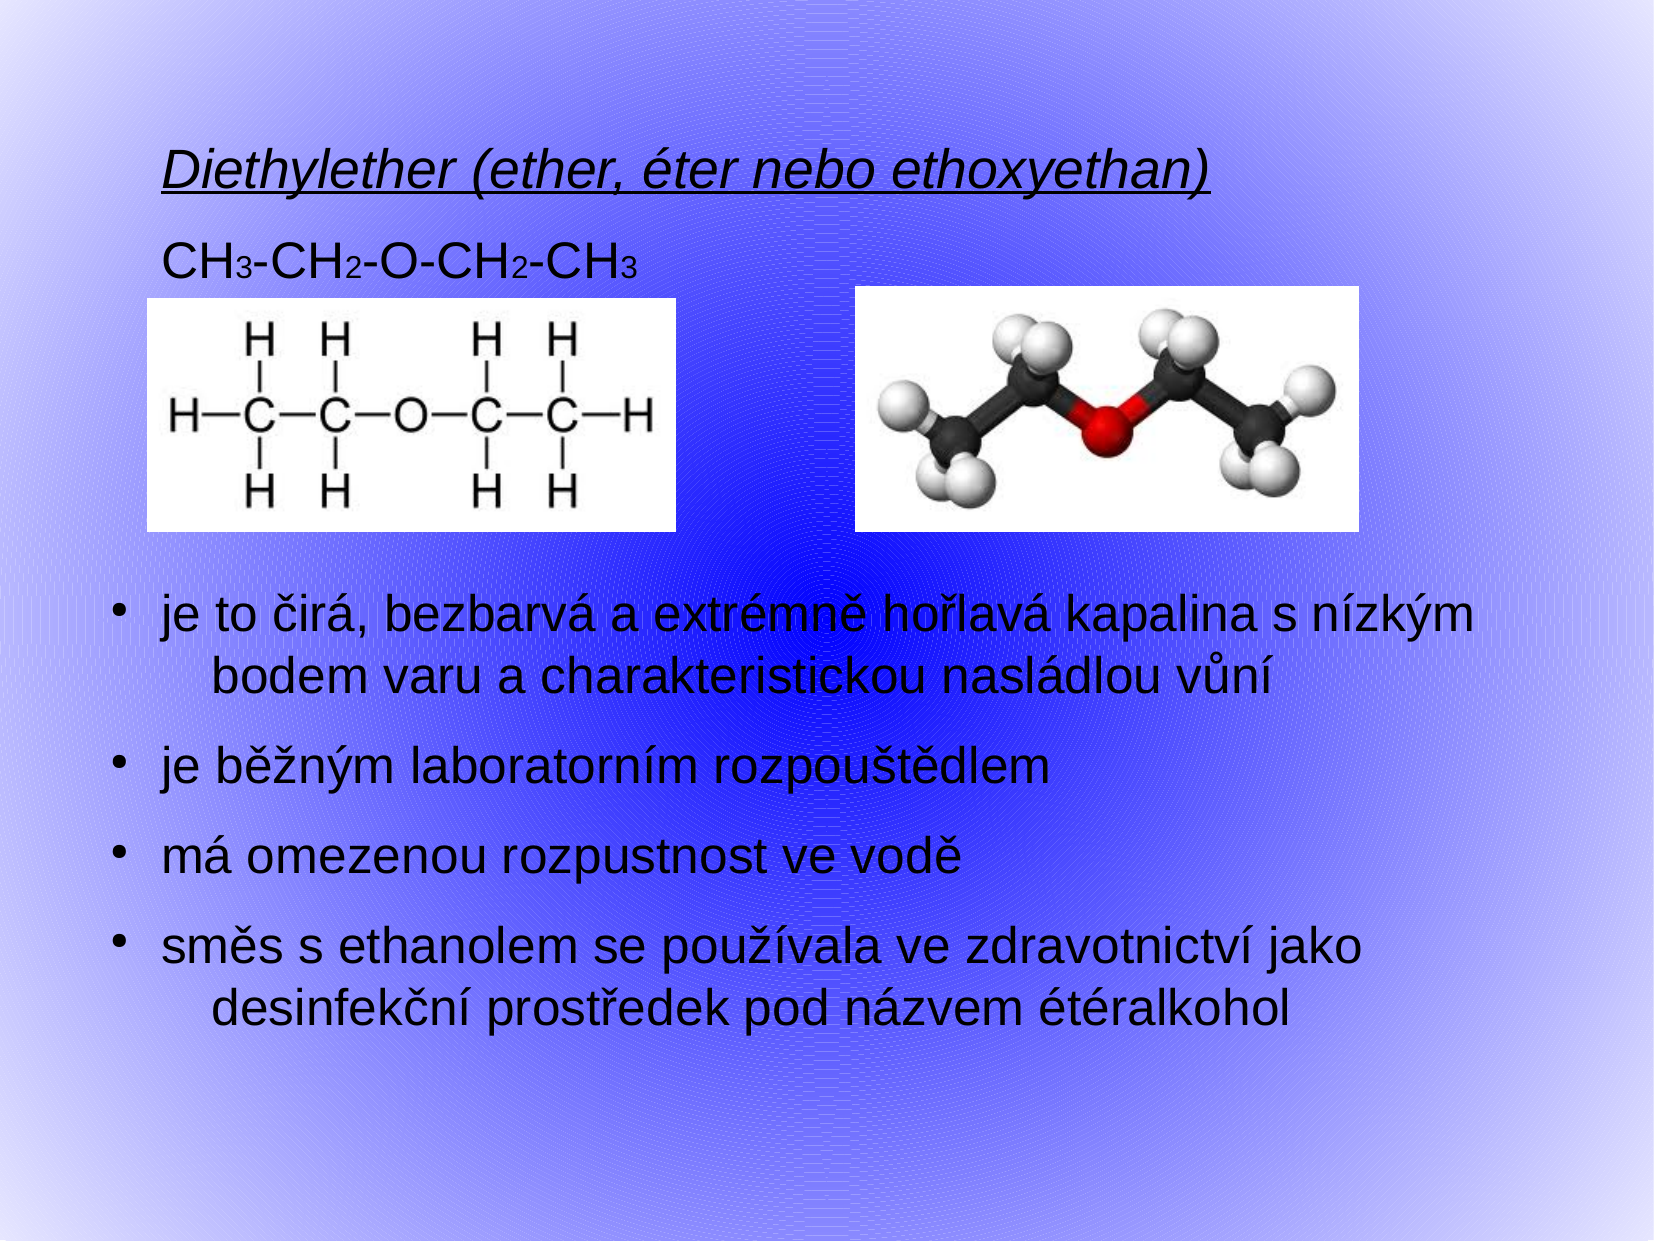

# Diethylether (ether, éter nebo ethoxyethan)
CH3-CH2-O-CH2-CH3
je to čirá, bezbarvá a extrémně hořlavá kapalina s nízkým bodem varu a charakteristickou nasládlou vůní
je běžným laboratorním rozpouštědlem
má omezenou rozpustnost ve vodě
směs s ethanolem se používala ve zdravotnictví jako desinfekční prostředek pod názvem étéralkohol